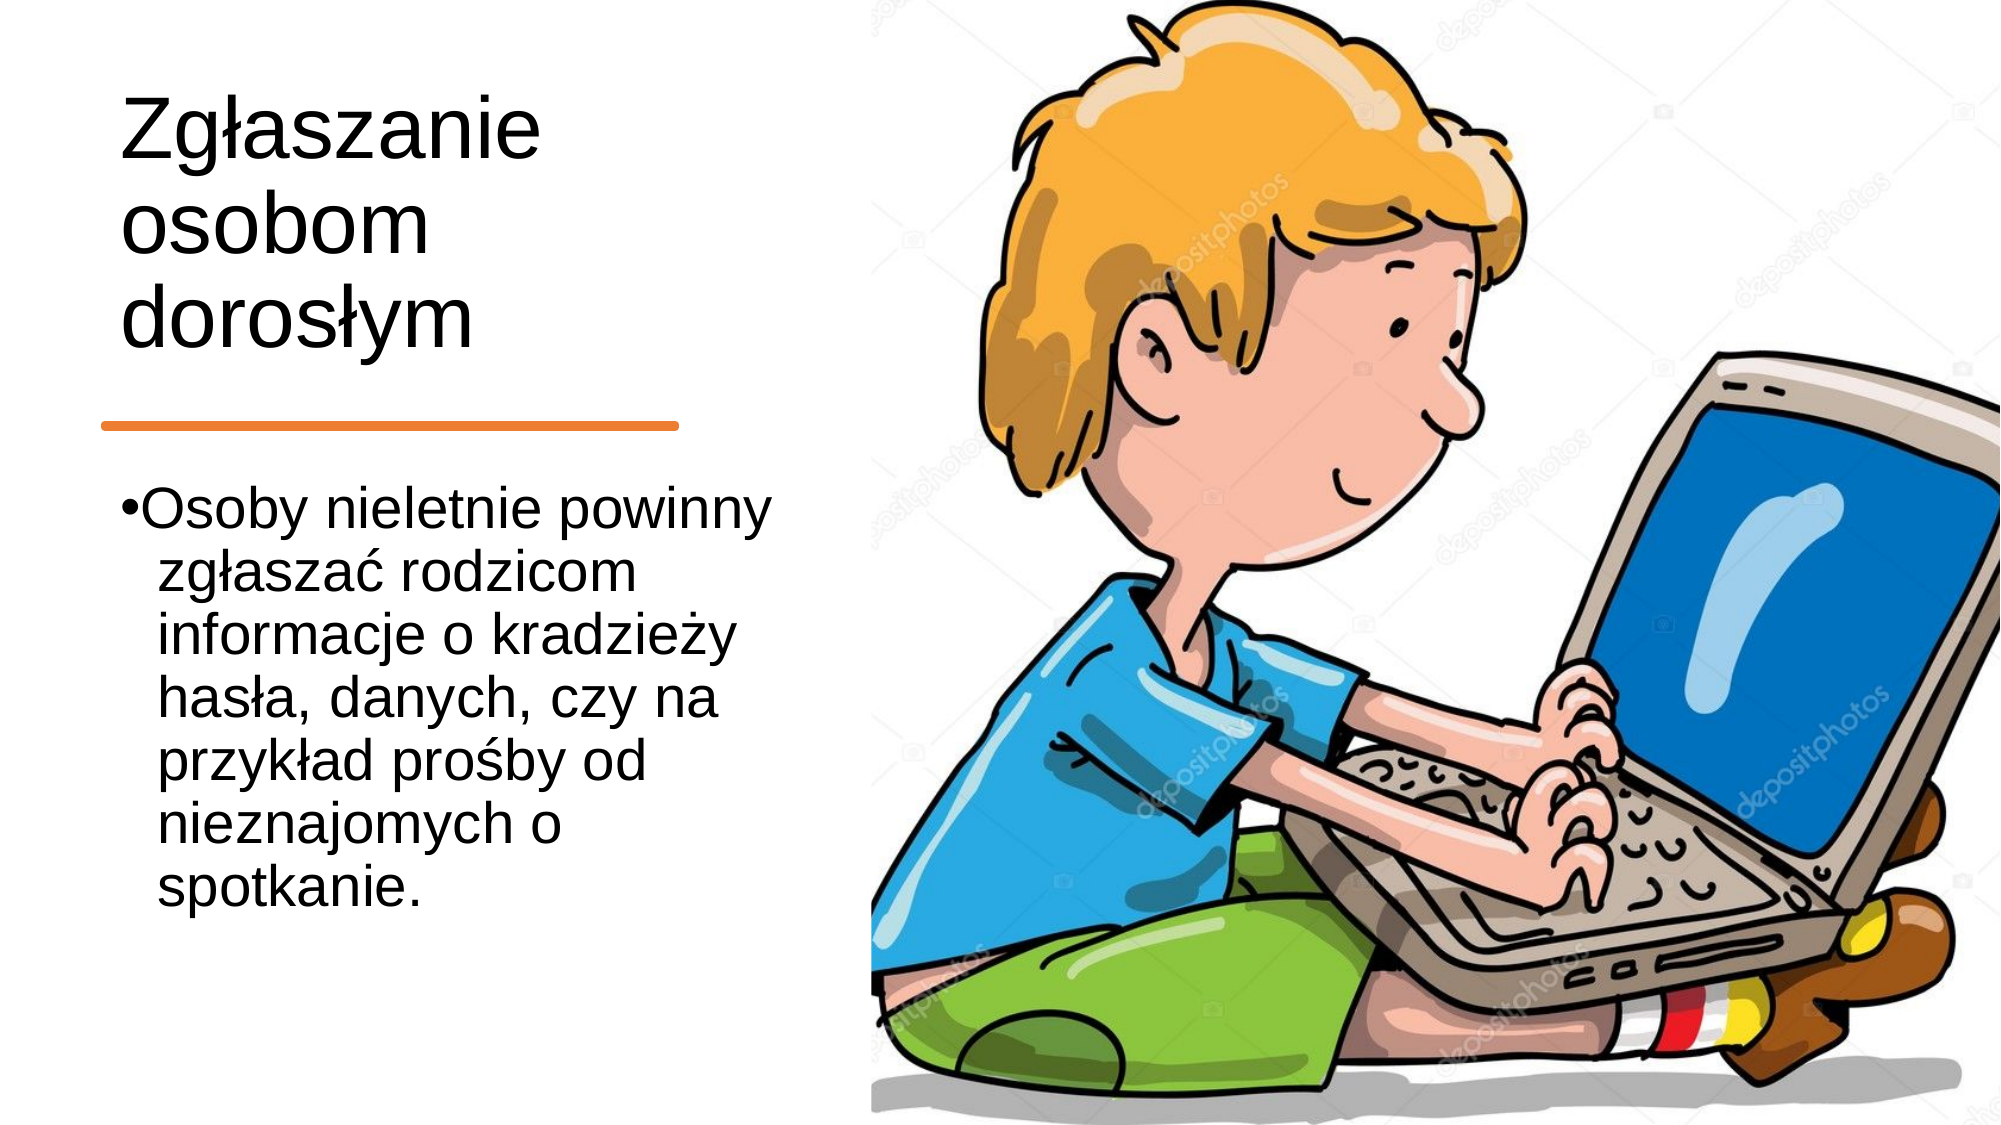

# Zgłaszanie osobom dorosłym
Osoby nieletnie powinny zgłaszać rodzicom informacje o kradzieży hasła, danych, czy na przykład prośby od nieznajomych o spotkanie.